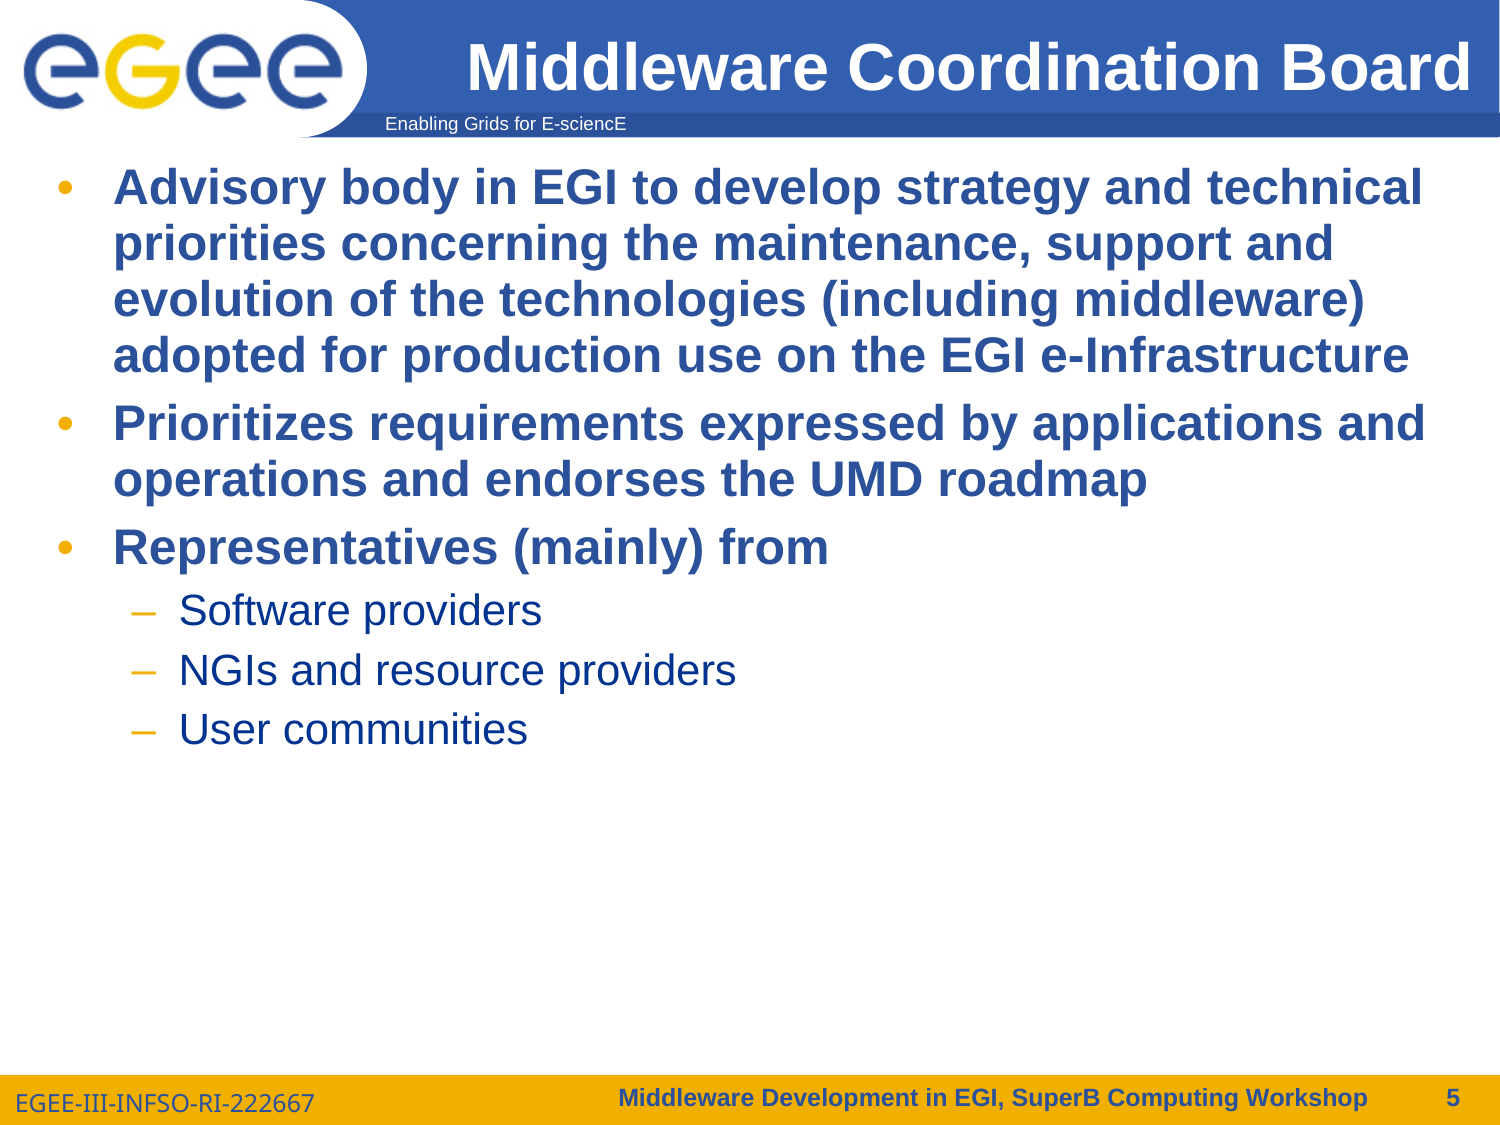

# Middleware Coordination Board
Advisory body in EGI to develop strategy and technical priorities concerning the maintenance, support and evolution of the technologies (including middleware) adopted for production use on the EGI e-Infrastructure
Prioritizes requirements expressed by applications and operations and endorses the UMD roadmap
Representatives (mainly) from
Software providers
NGIs and resource providers
User communities
Middleware Development in EGI, SuperB Computing Workshop
5